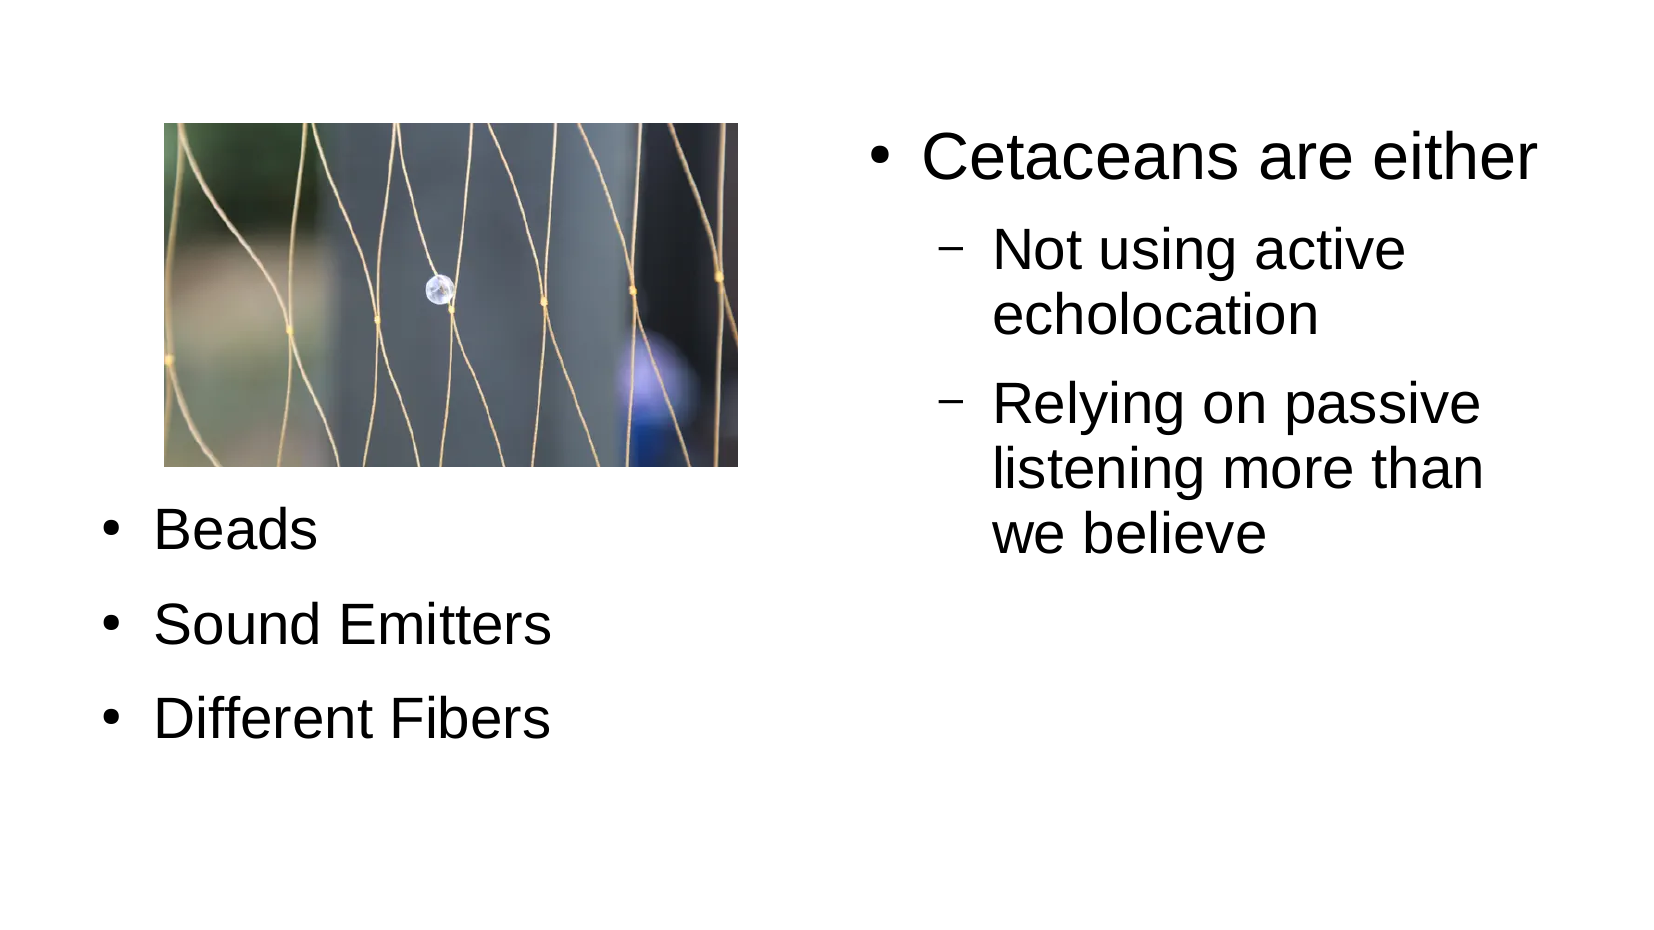

# Cetaceans are either
Not using active echolocation
Relying on passive listening more than we believe
Beads
Sound Emitters
Different Fibers